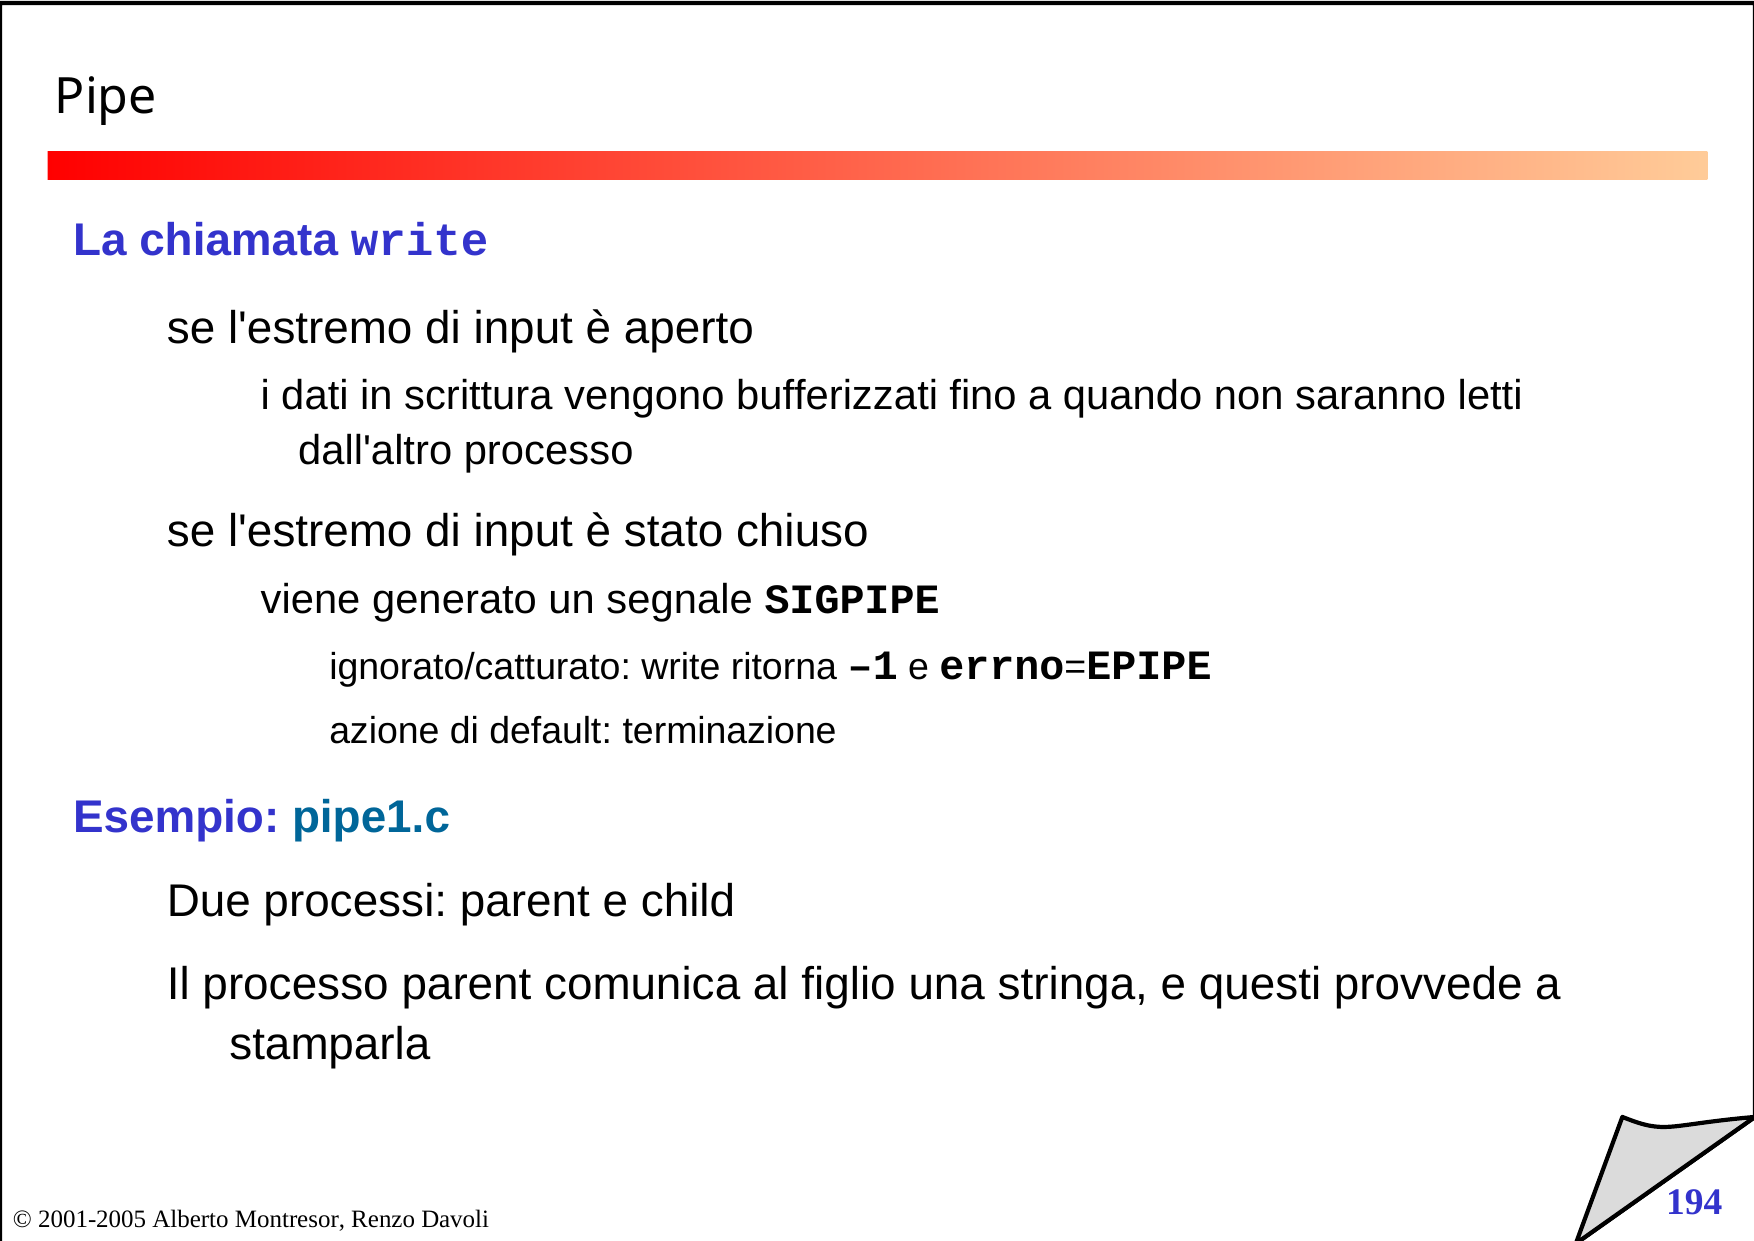

# Pipe
La chiamata write
se l'estremo di input è aperto
i dati in scrittura vengono bufferizzati fino a quando non saranno letti dall'altro processo
se l'estremo di input è stato chiuso
viene generato un segnale SIGPIPE
ignorato/catturato: write ritorna –1 e errno=EPIPE
azione di default: terminazione
Esempio: pipe1.c
Due processi: parent e child
Il processo parent comunica al figlio una stringa, e questi provvede a stamparla